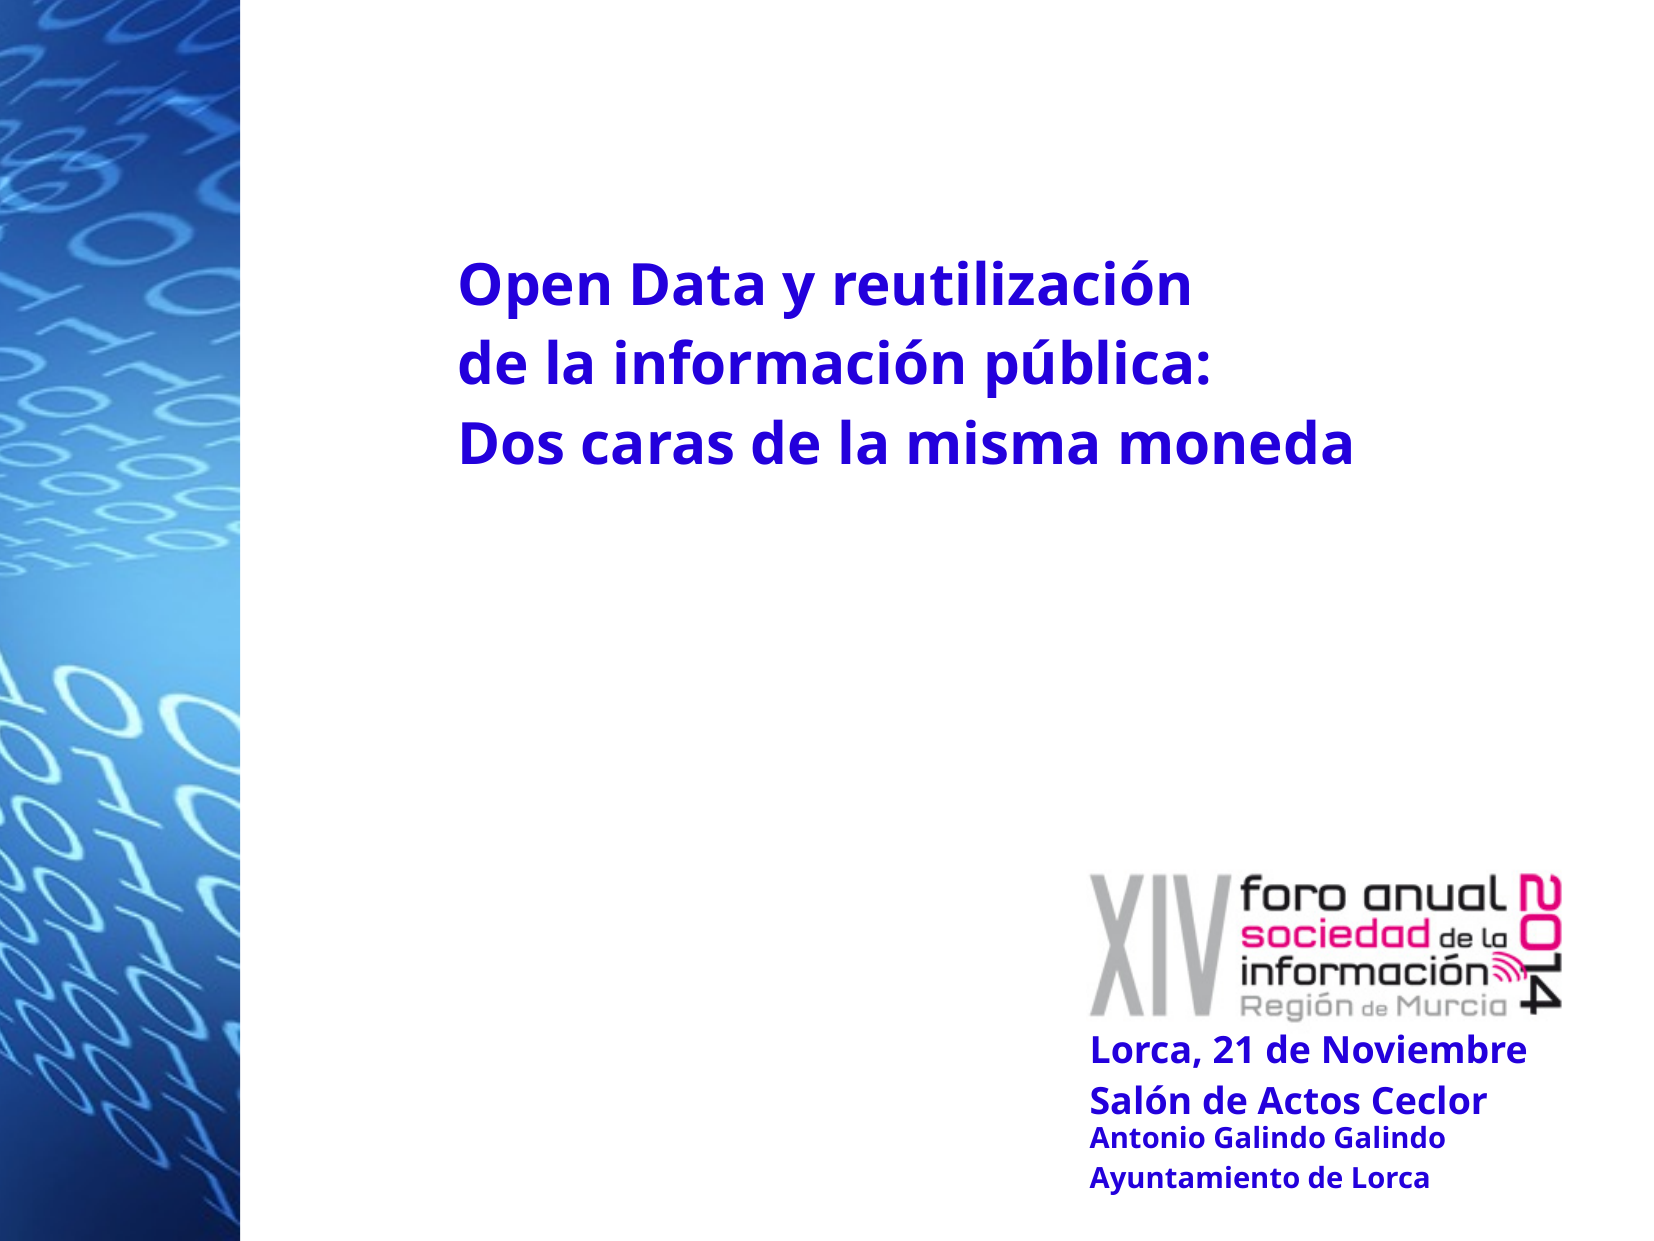

Open Data y reutilización
de la información pública:
Dos caras de la misma moneda
Lorca, 21 de Noviembre
Salón de Actos Ceclor
Antonio Galindo Galindo
Ayuntamiento de Lorca